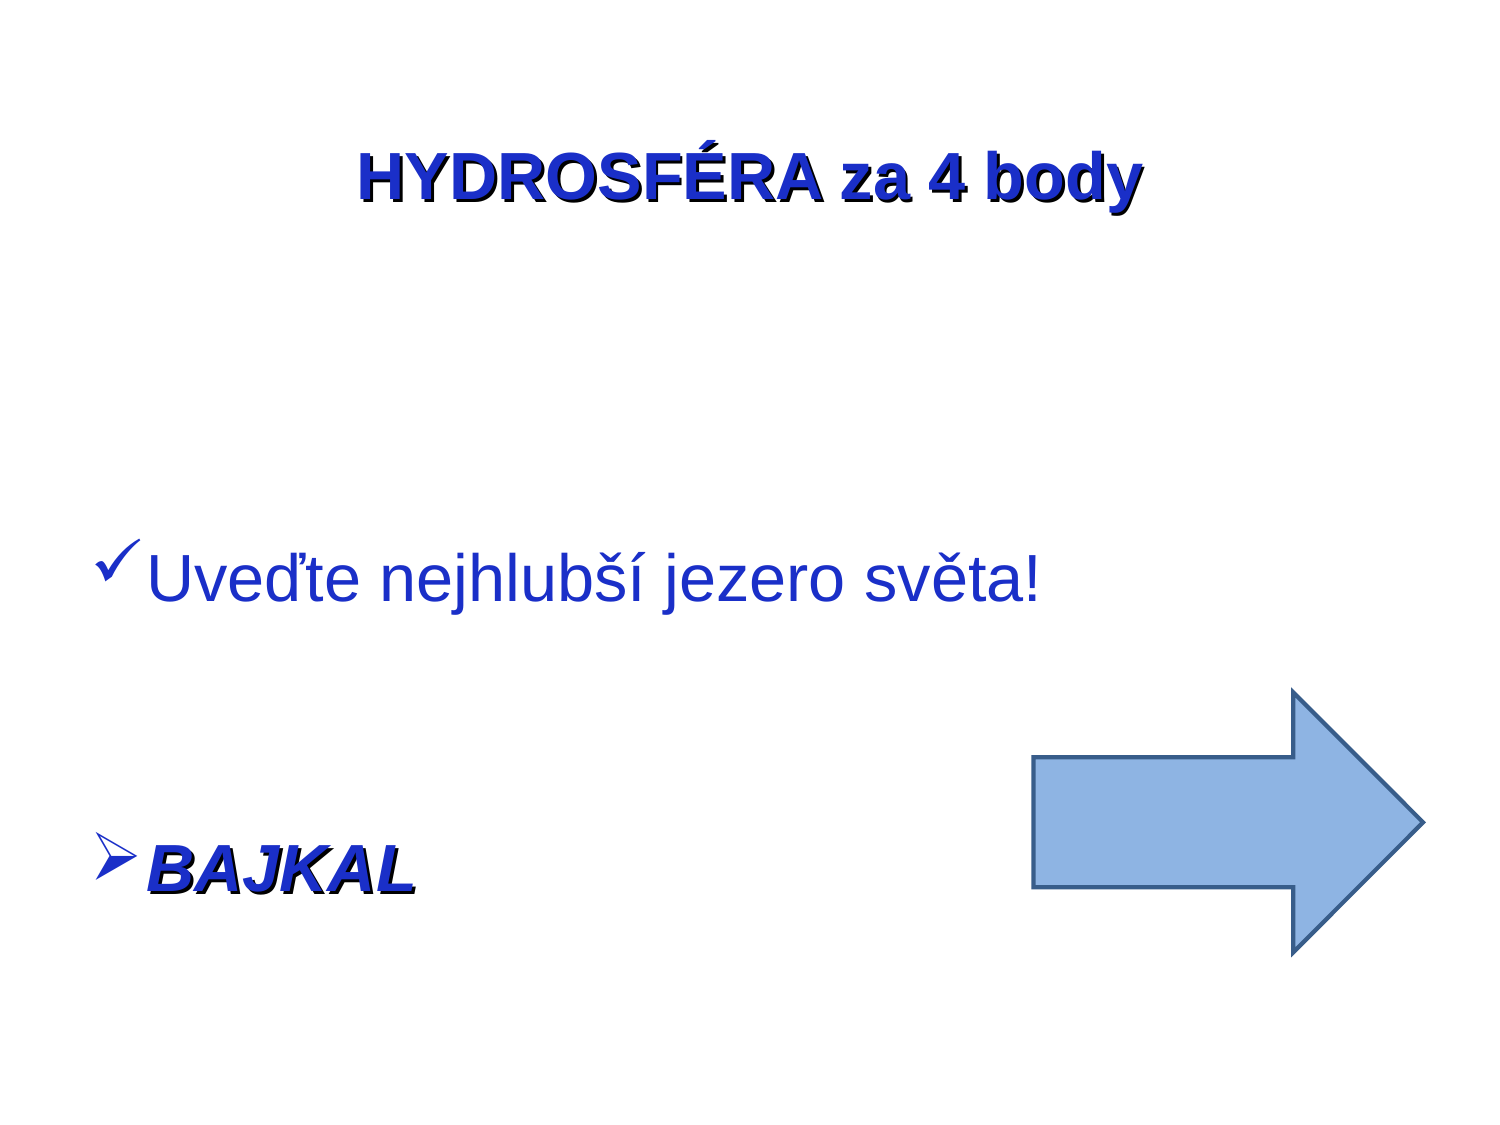

# HYDROSFÉRA za 4 body
Uveďte nejhlubší jezero světa!
BAJKAL